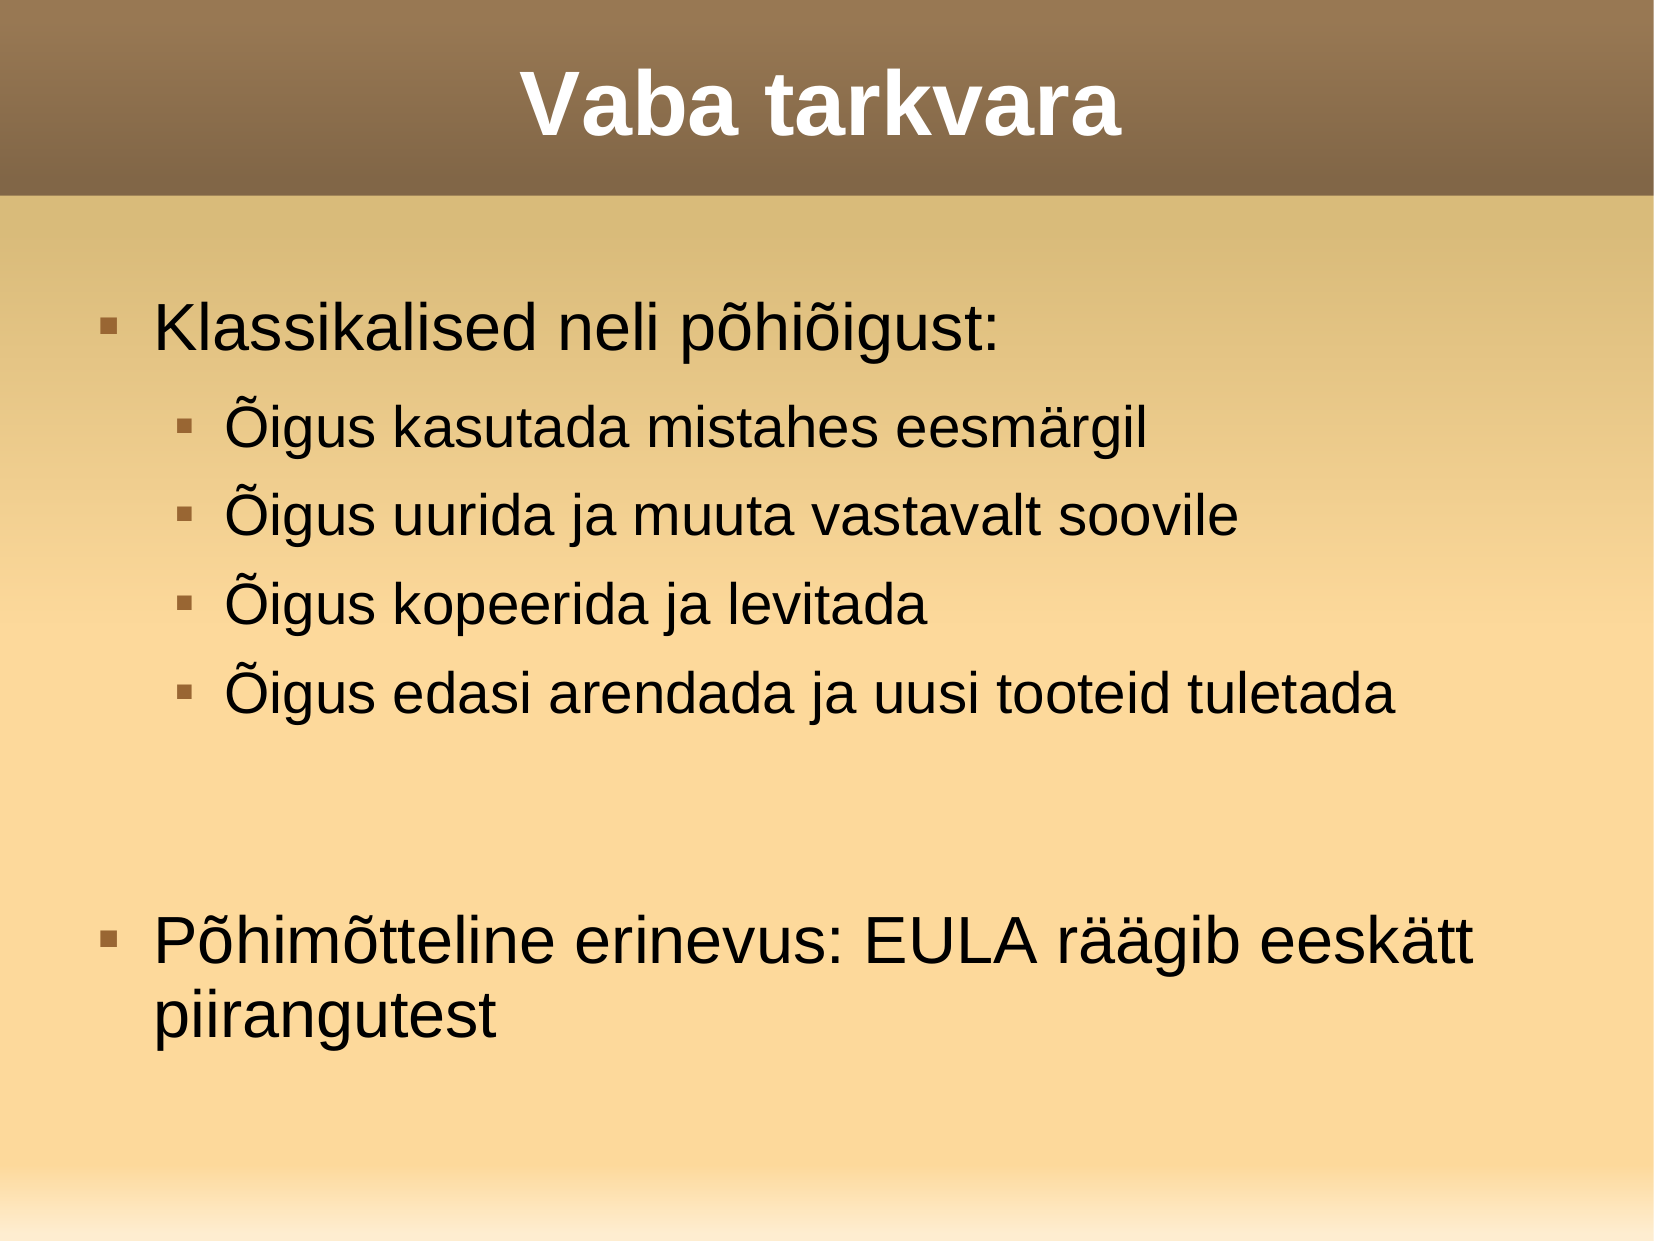

# Vaba tarkvara
Klassikalised neli põhiõigust:
Õigus kasutada mistahes eesmärgil
Õigus uurida ja muuta vastavalt soovile
Õigus kopeerida ja levitada
Õigus edasi arendada ja uusi tooteid tuletada
Põhimõtteline erinevus: EULA räägib eeskätt piirangutest